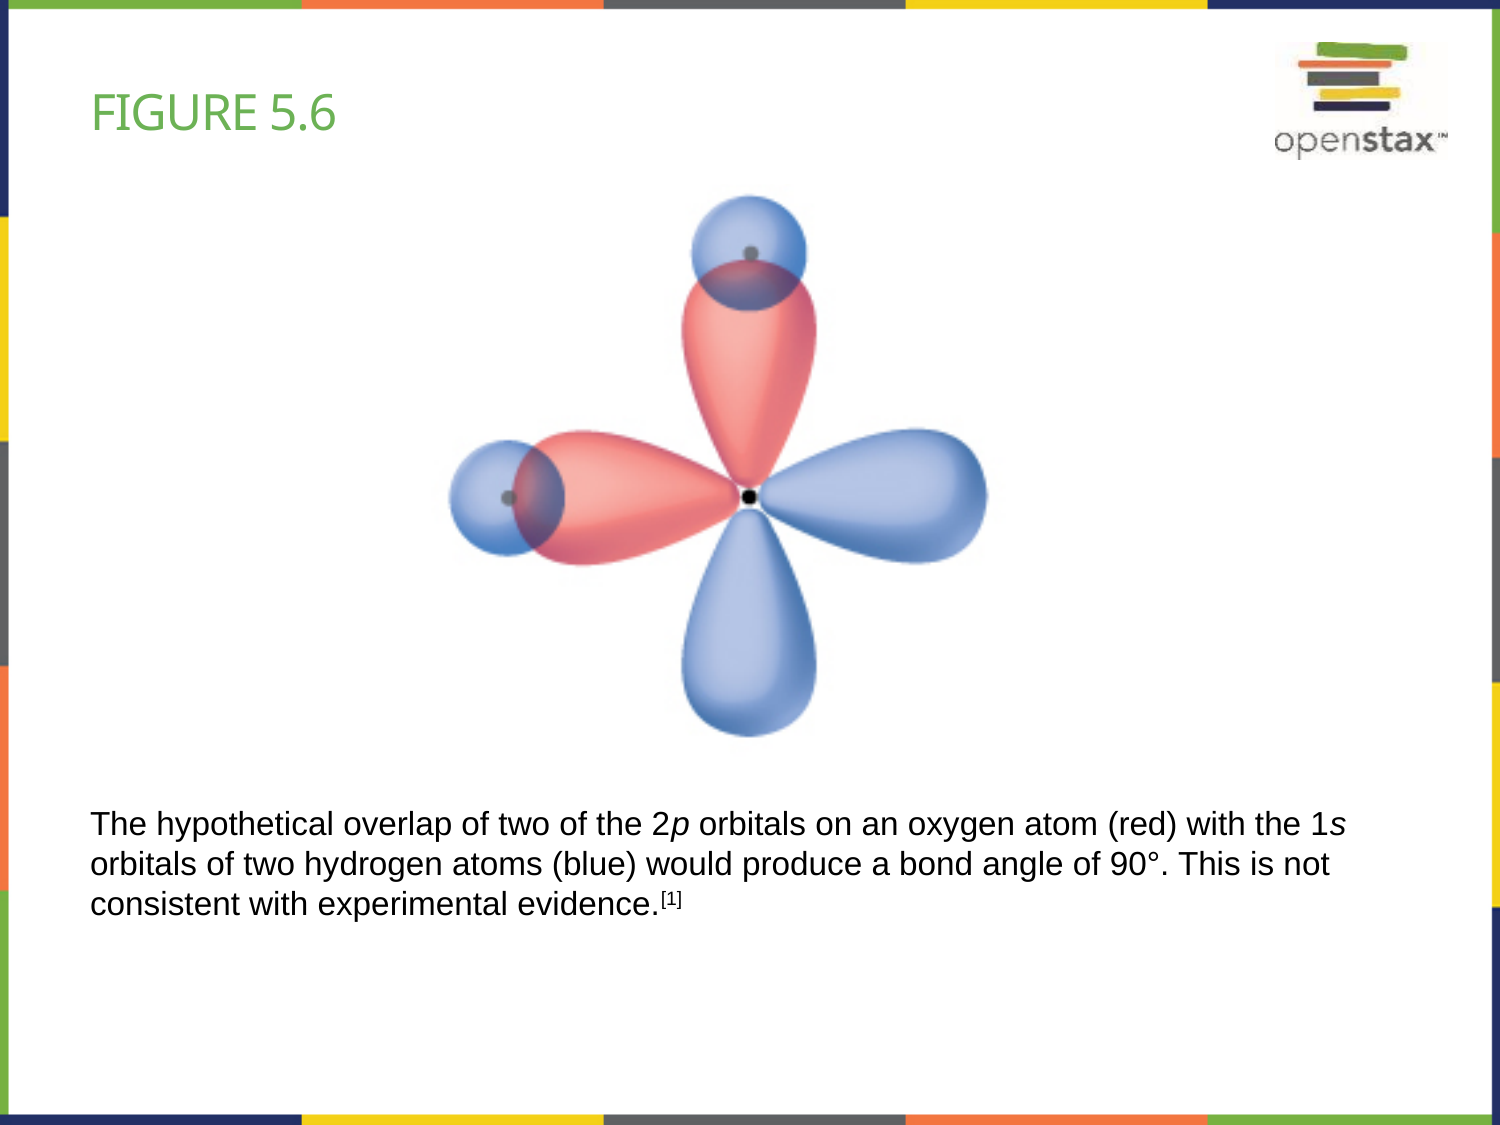

# Figure 5.6
The hypothetical overlap of two of the 2p orbitals on an oxygen atom (red) with the 1s orbitals of two hydrogen atoms (blue) would produce a bond angle of 90°. This is not consistent with experimental evidence.[1]